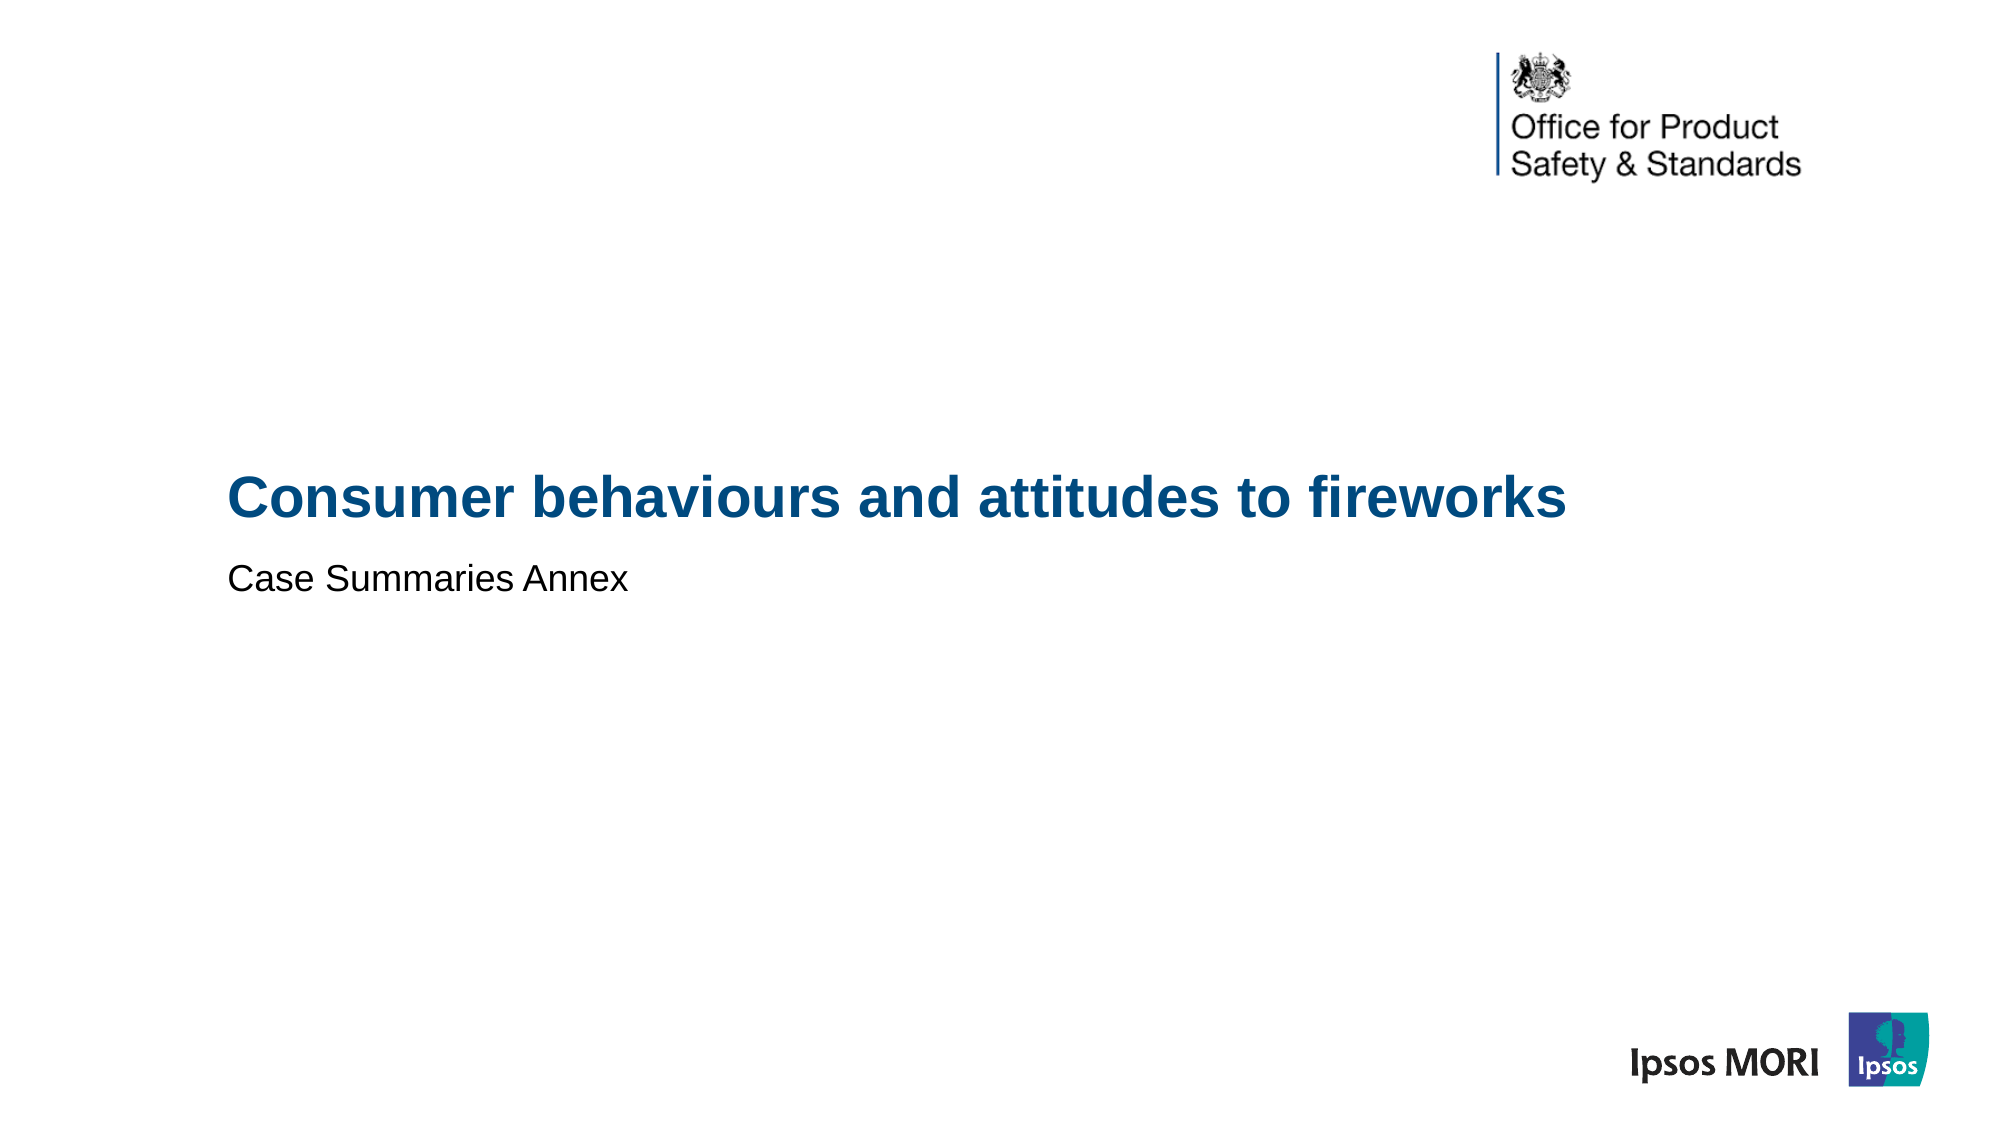

# Consumer attitudes and behaviours towards fireworks
Consumer behaviours and attitudes to fireworks
Case Summaries Annex